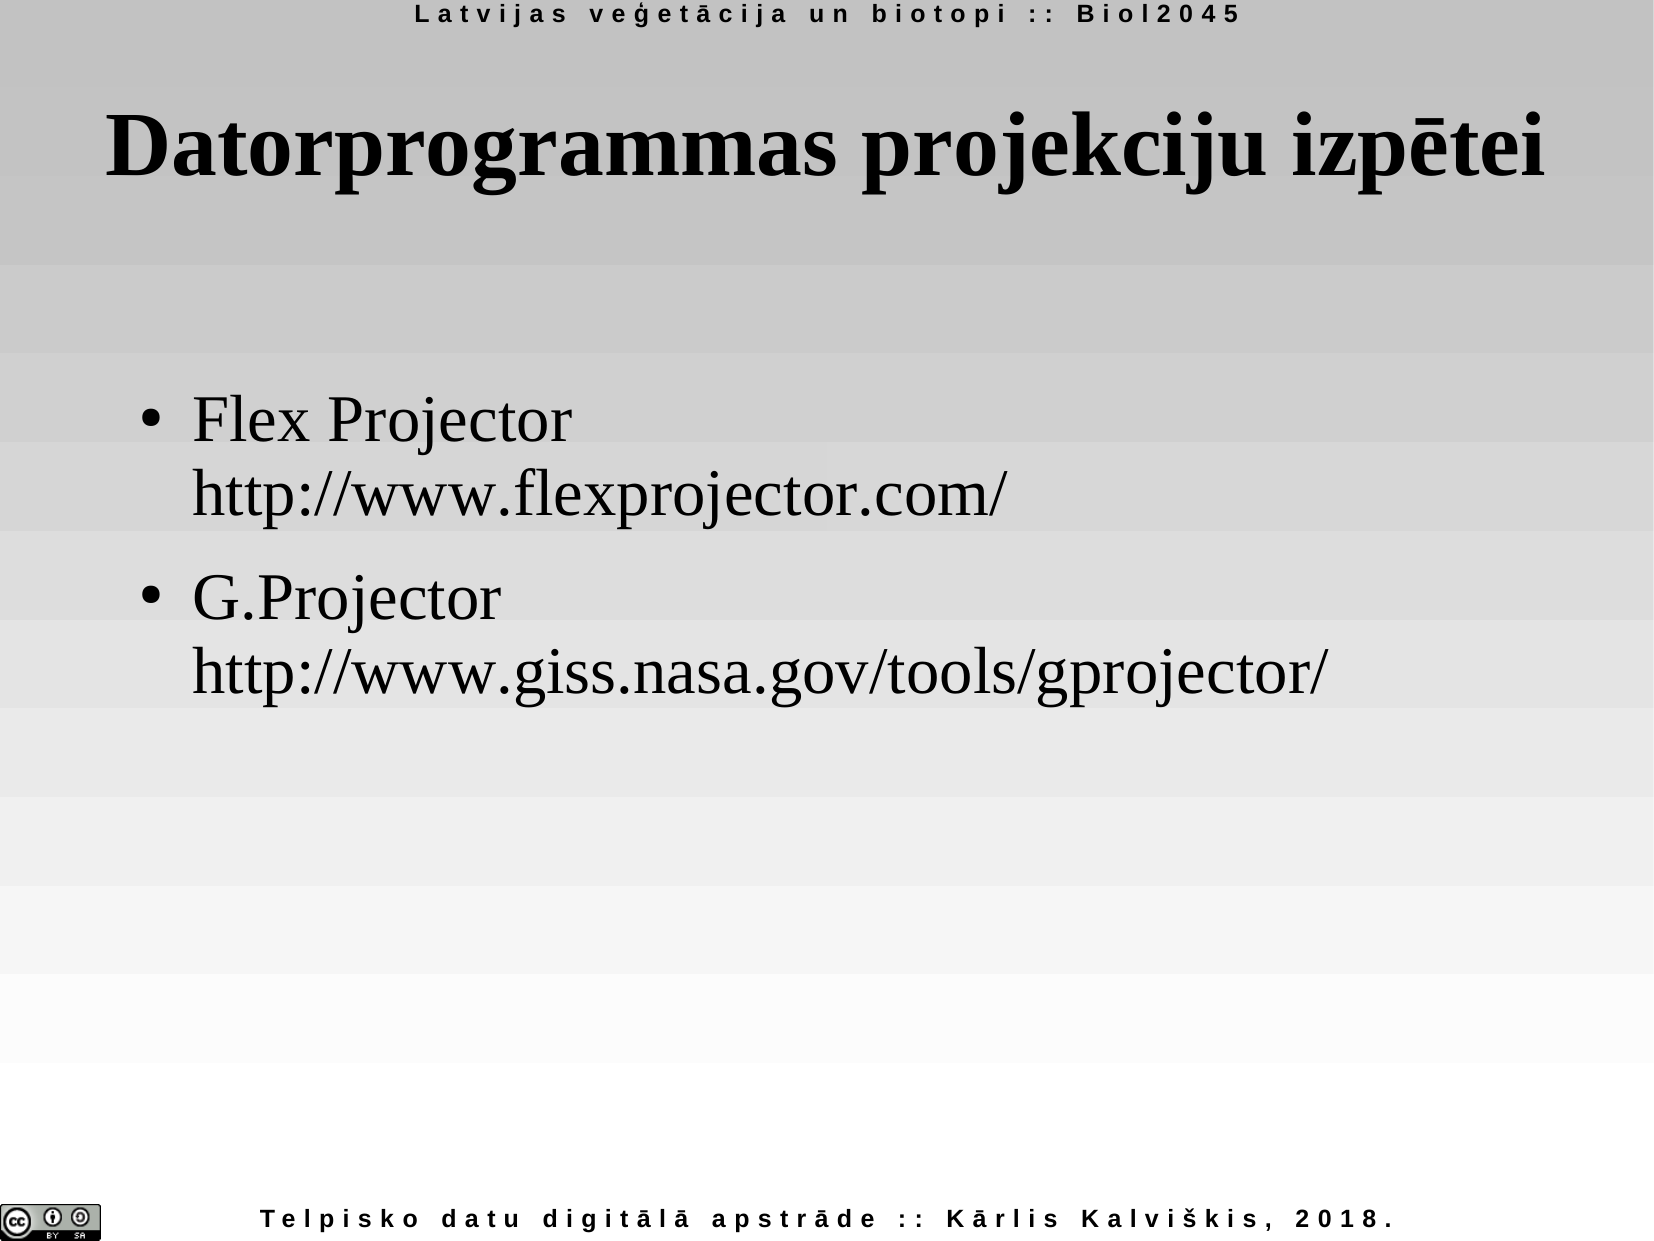

# Datorprogrammas projekciju izpētei
Flex Projector
http://www.flexprojector.com/
G.Projector
http://www.giss.nasa.gov/tools/gprojector/